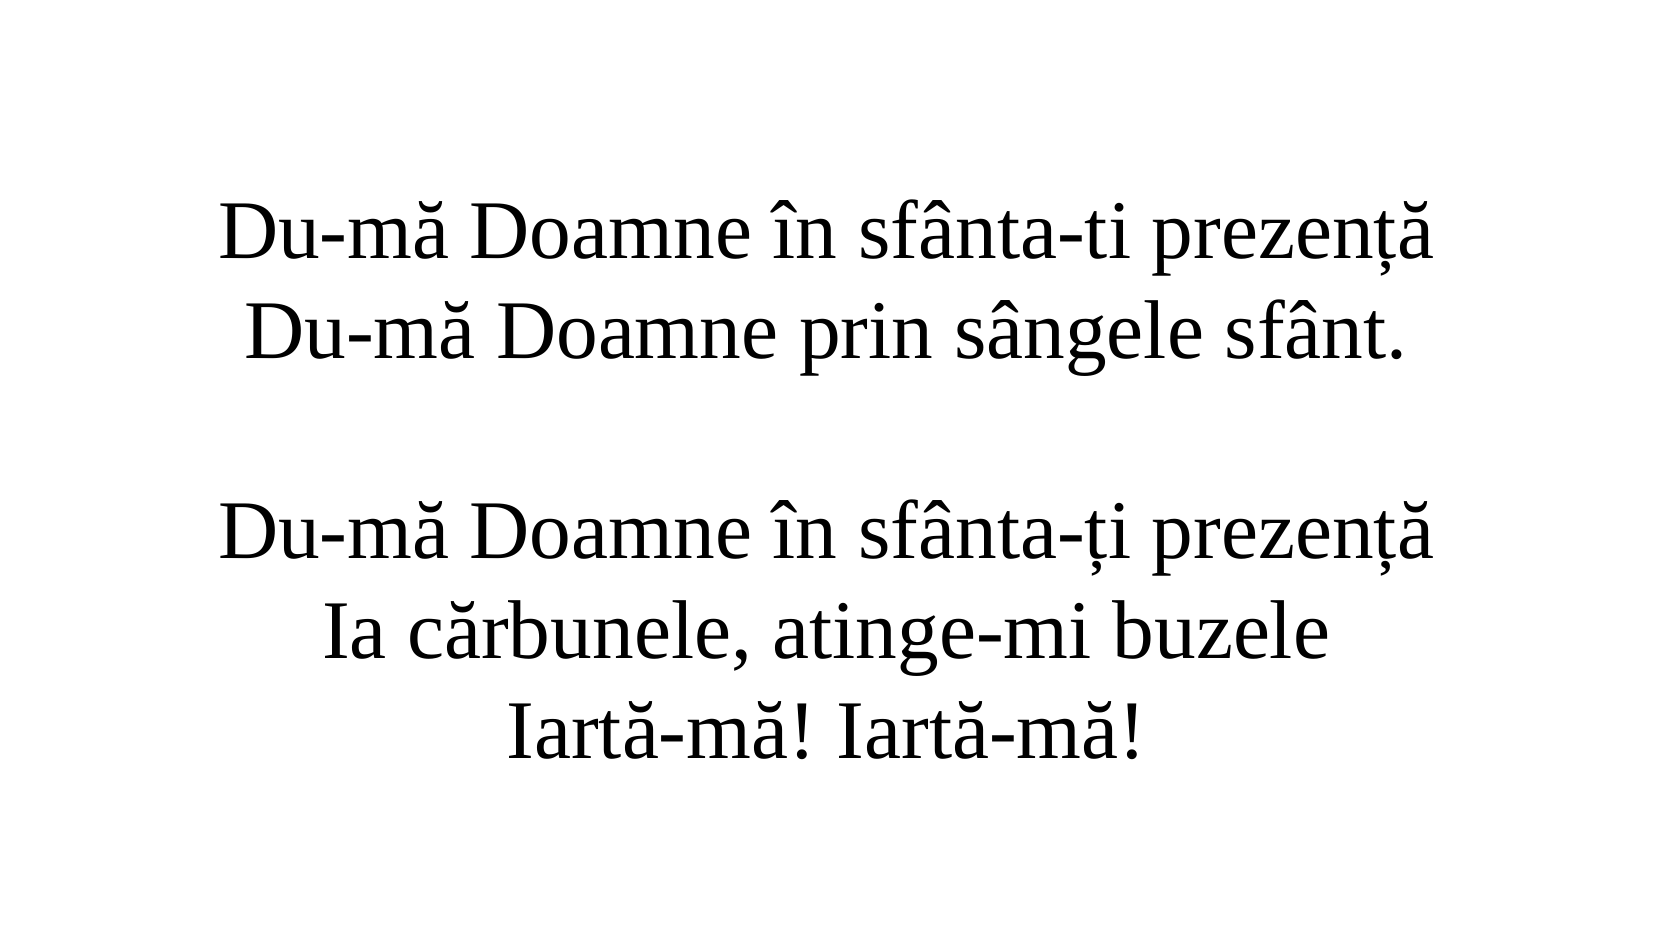

# Du-mă Doamne în sfânta-ti prezență
Du-mă Doamne prin sângele sfânt.
Du-mă Doamne în sfânta-ți prezență
Ia cărbunele, atinge-mi buzele
Iartă-mă! Iartă-mă!